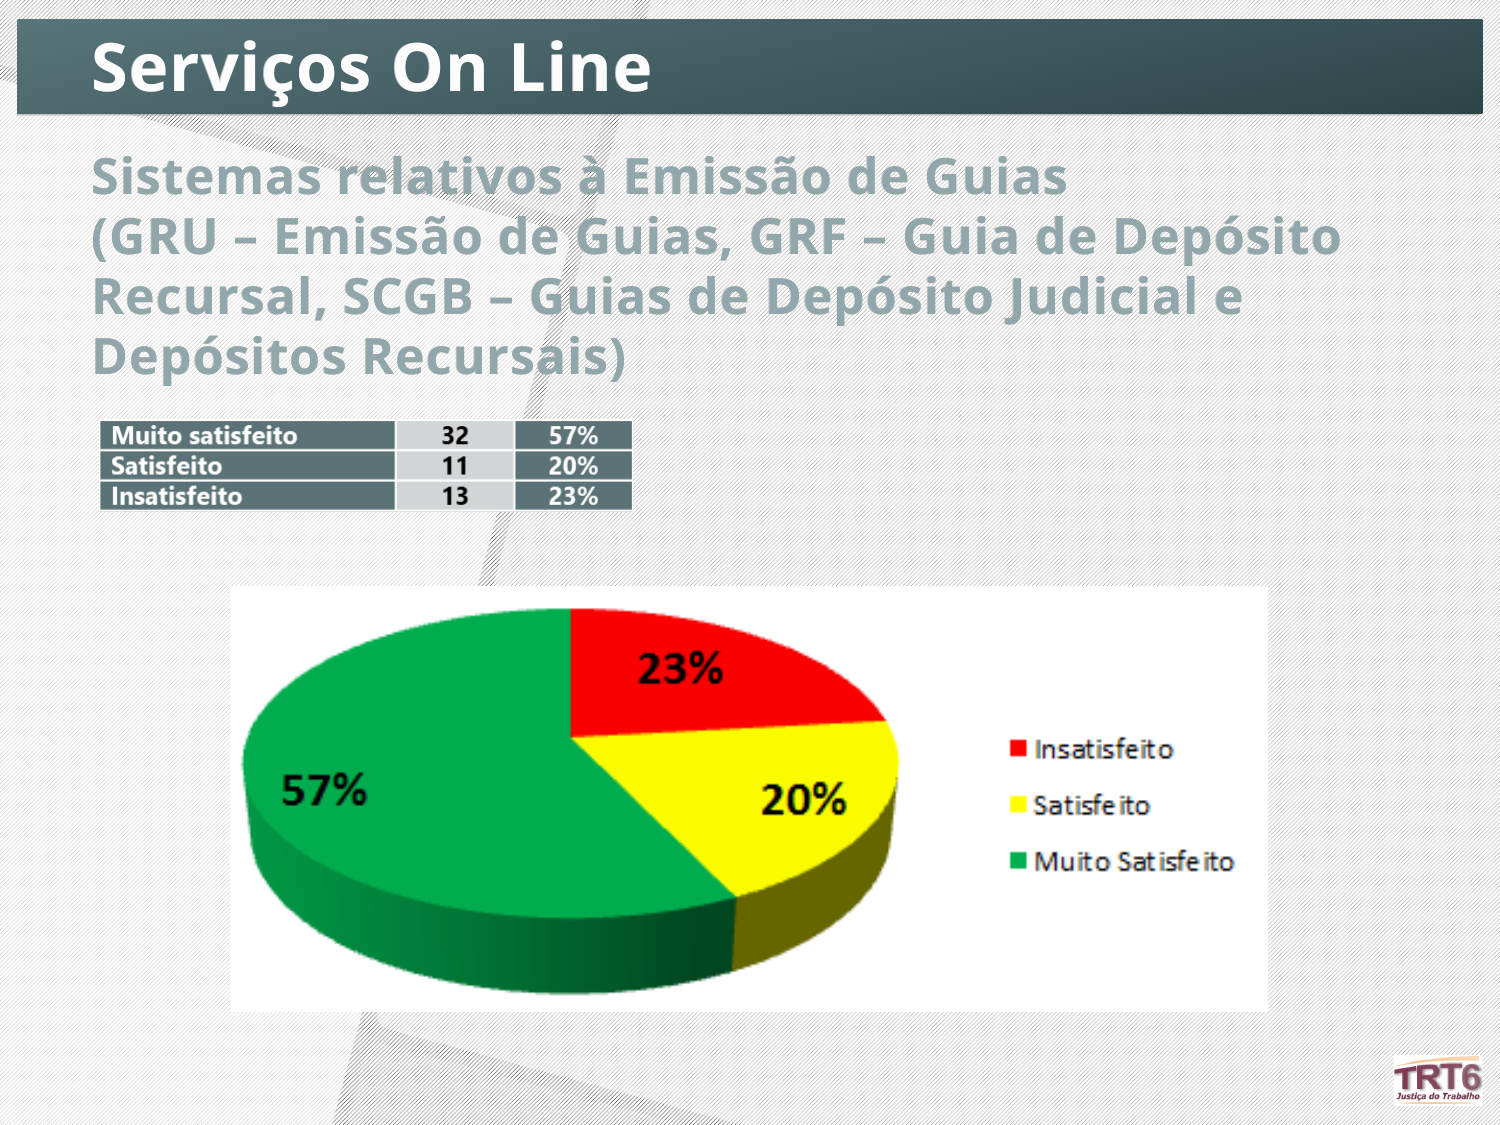

Serviços On Line
Sistemas relativos à Emissão de Guias
(GRU – Emissão de Guias, GRF – Guia de Depósito Recursal, SCGB – Guias de Depósito Judicial e Depósitos Recursais)